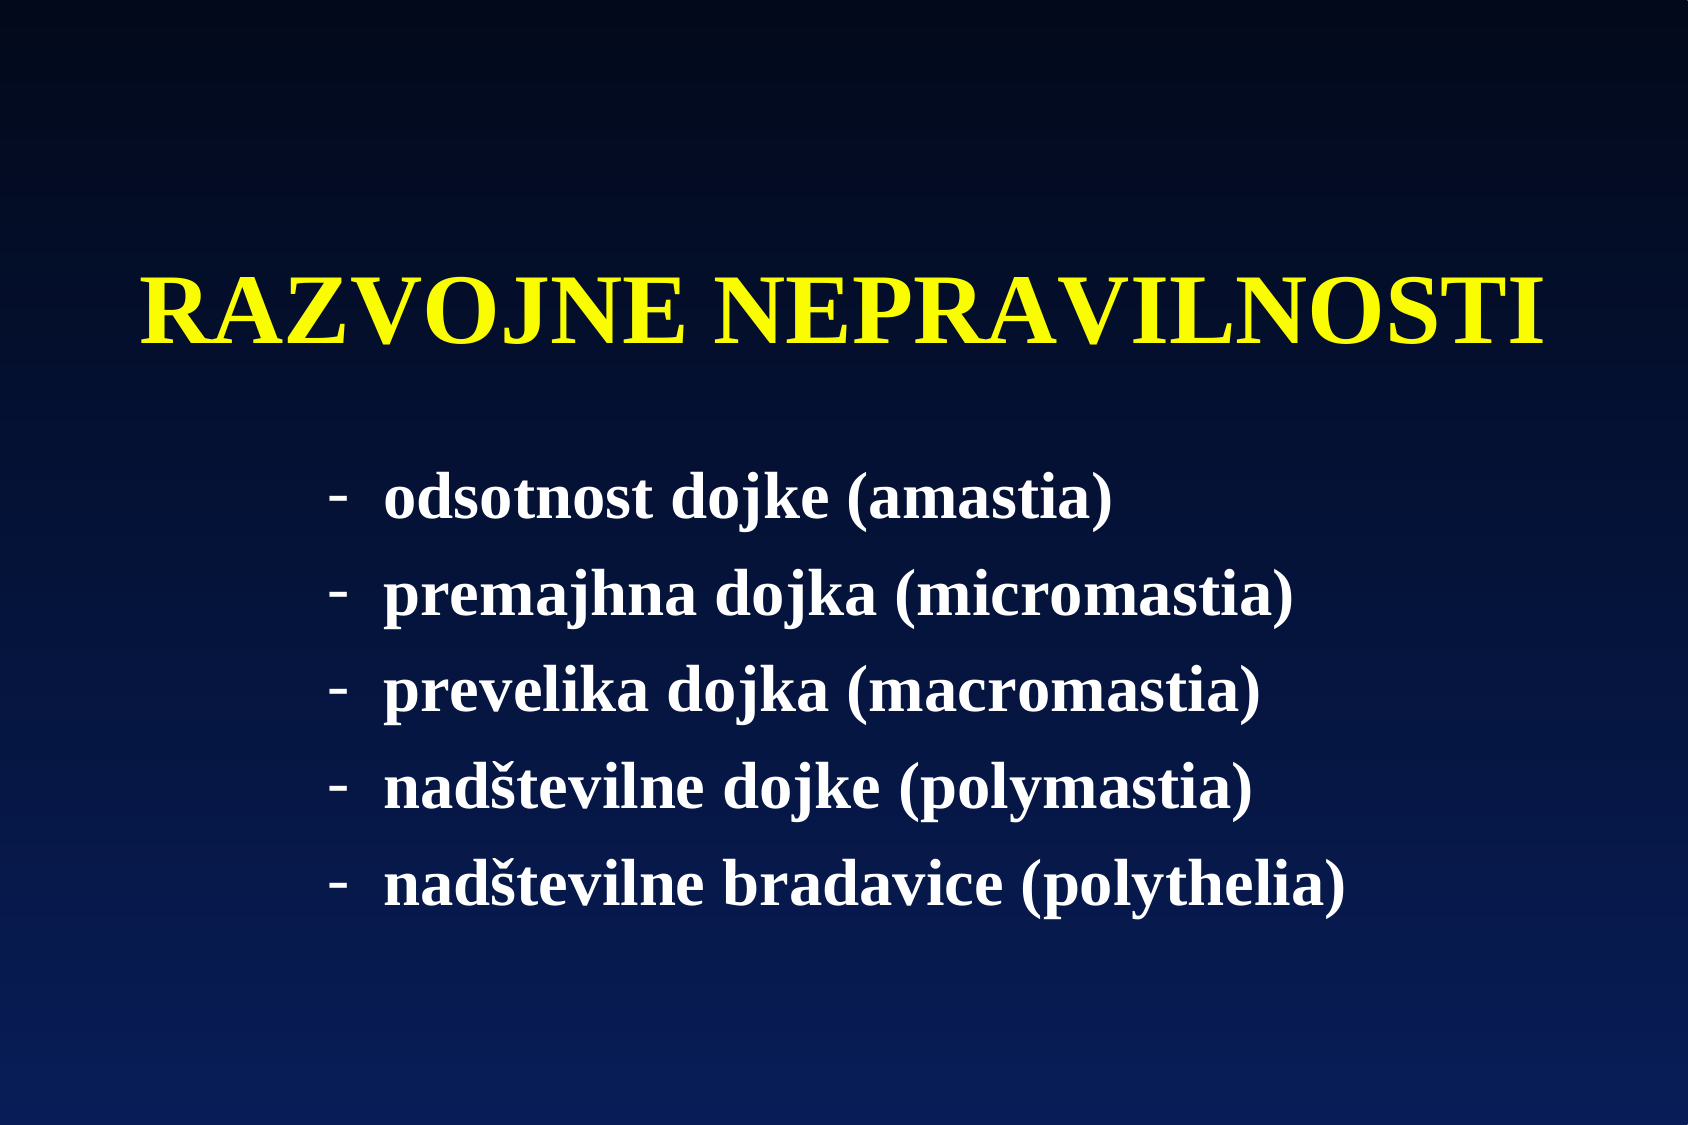

# RAZVOJNE NEPRAVILNOSTI
odsotnost dojke (amastia)
premajhna dojka (micromastia)
prevelika dojka (macromastia)
nadštevilne dojke (polymastia)
nadštevilne bradavice (polythelia)